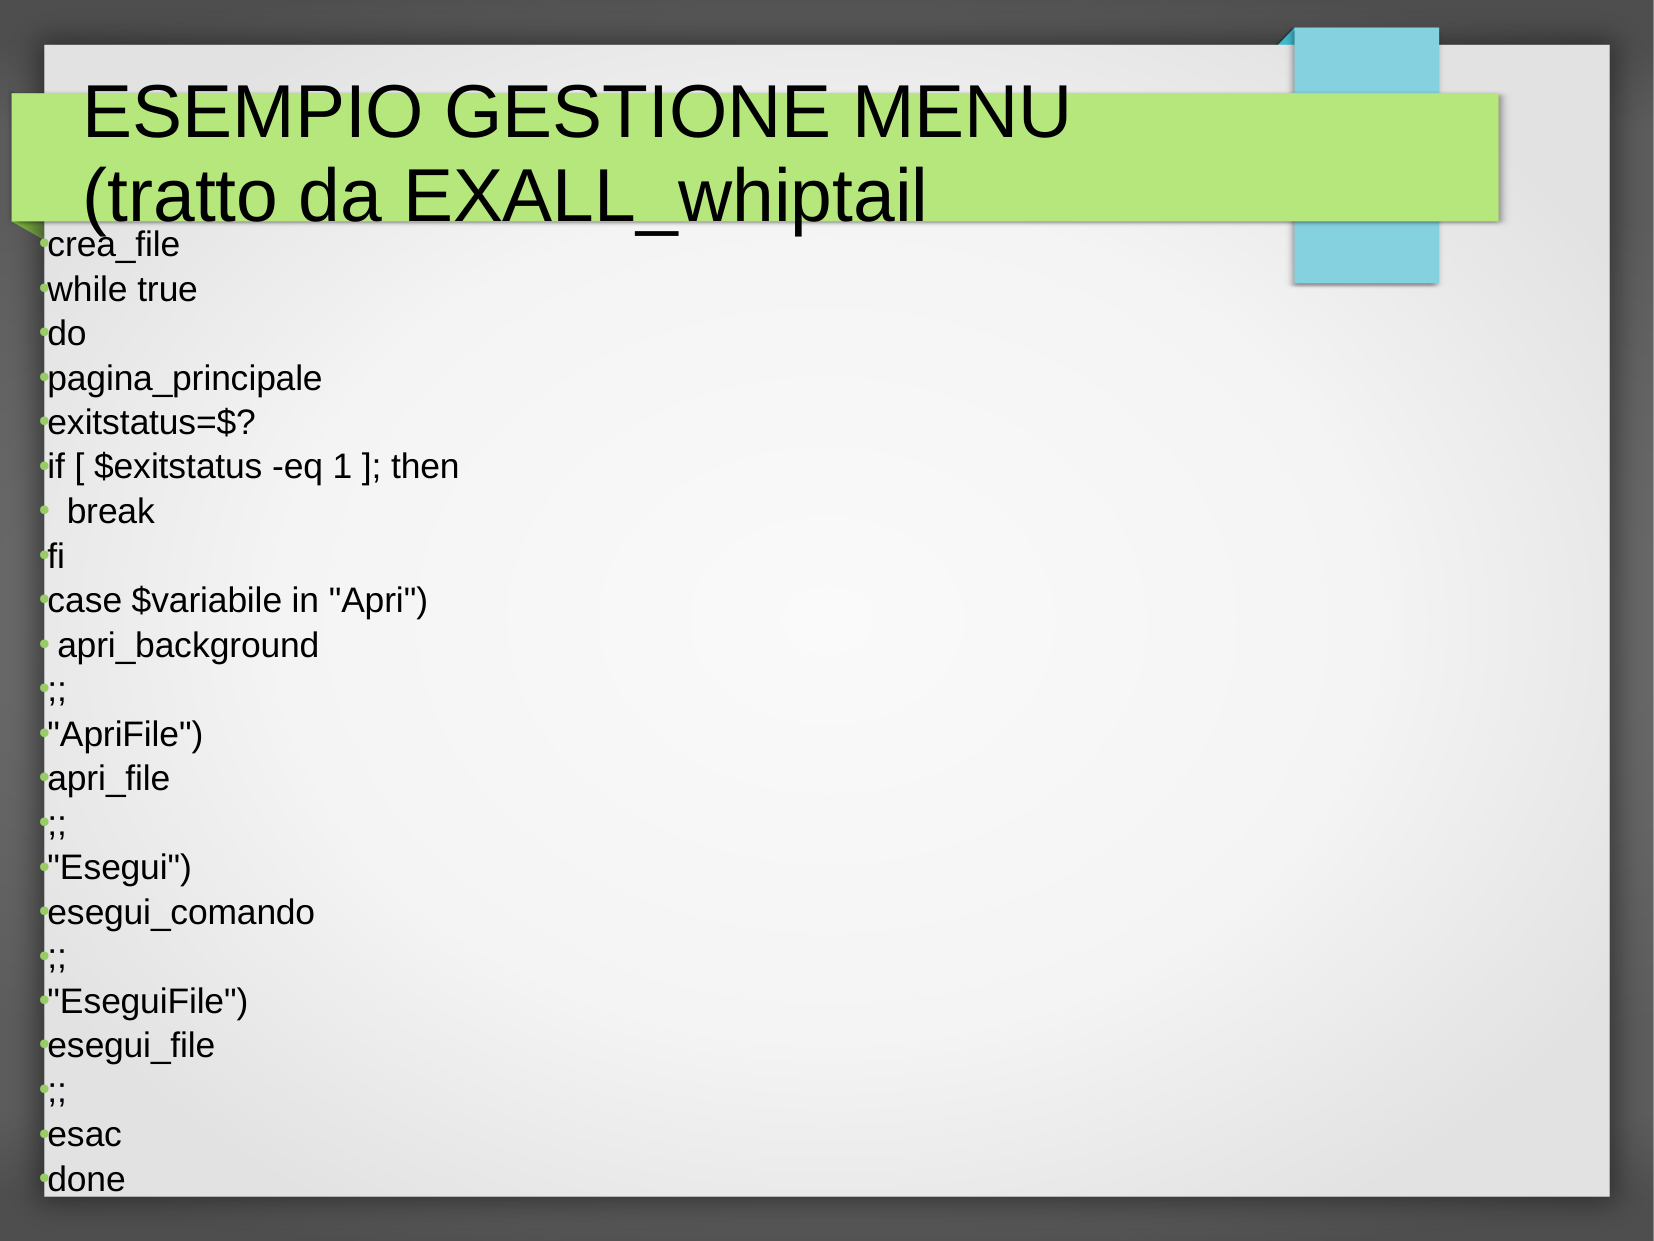

# ESEMPIO GESTIONE MENU (tratto da EXALL_whiptail
crea_file
while true
do
pagina_principale
exitstatus=$?
if [ $exitstatus -eq 1 ]; then
 break
fi
case $variabile in "Apri")
 apri_background
;;
"ApriFile")
apri_file
;;
"Esegui")
esegui_comando
;;
"EseguiFile")
esegui_file
;;
esac
done